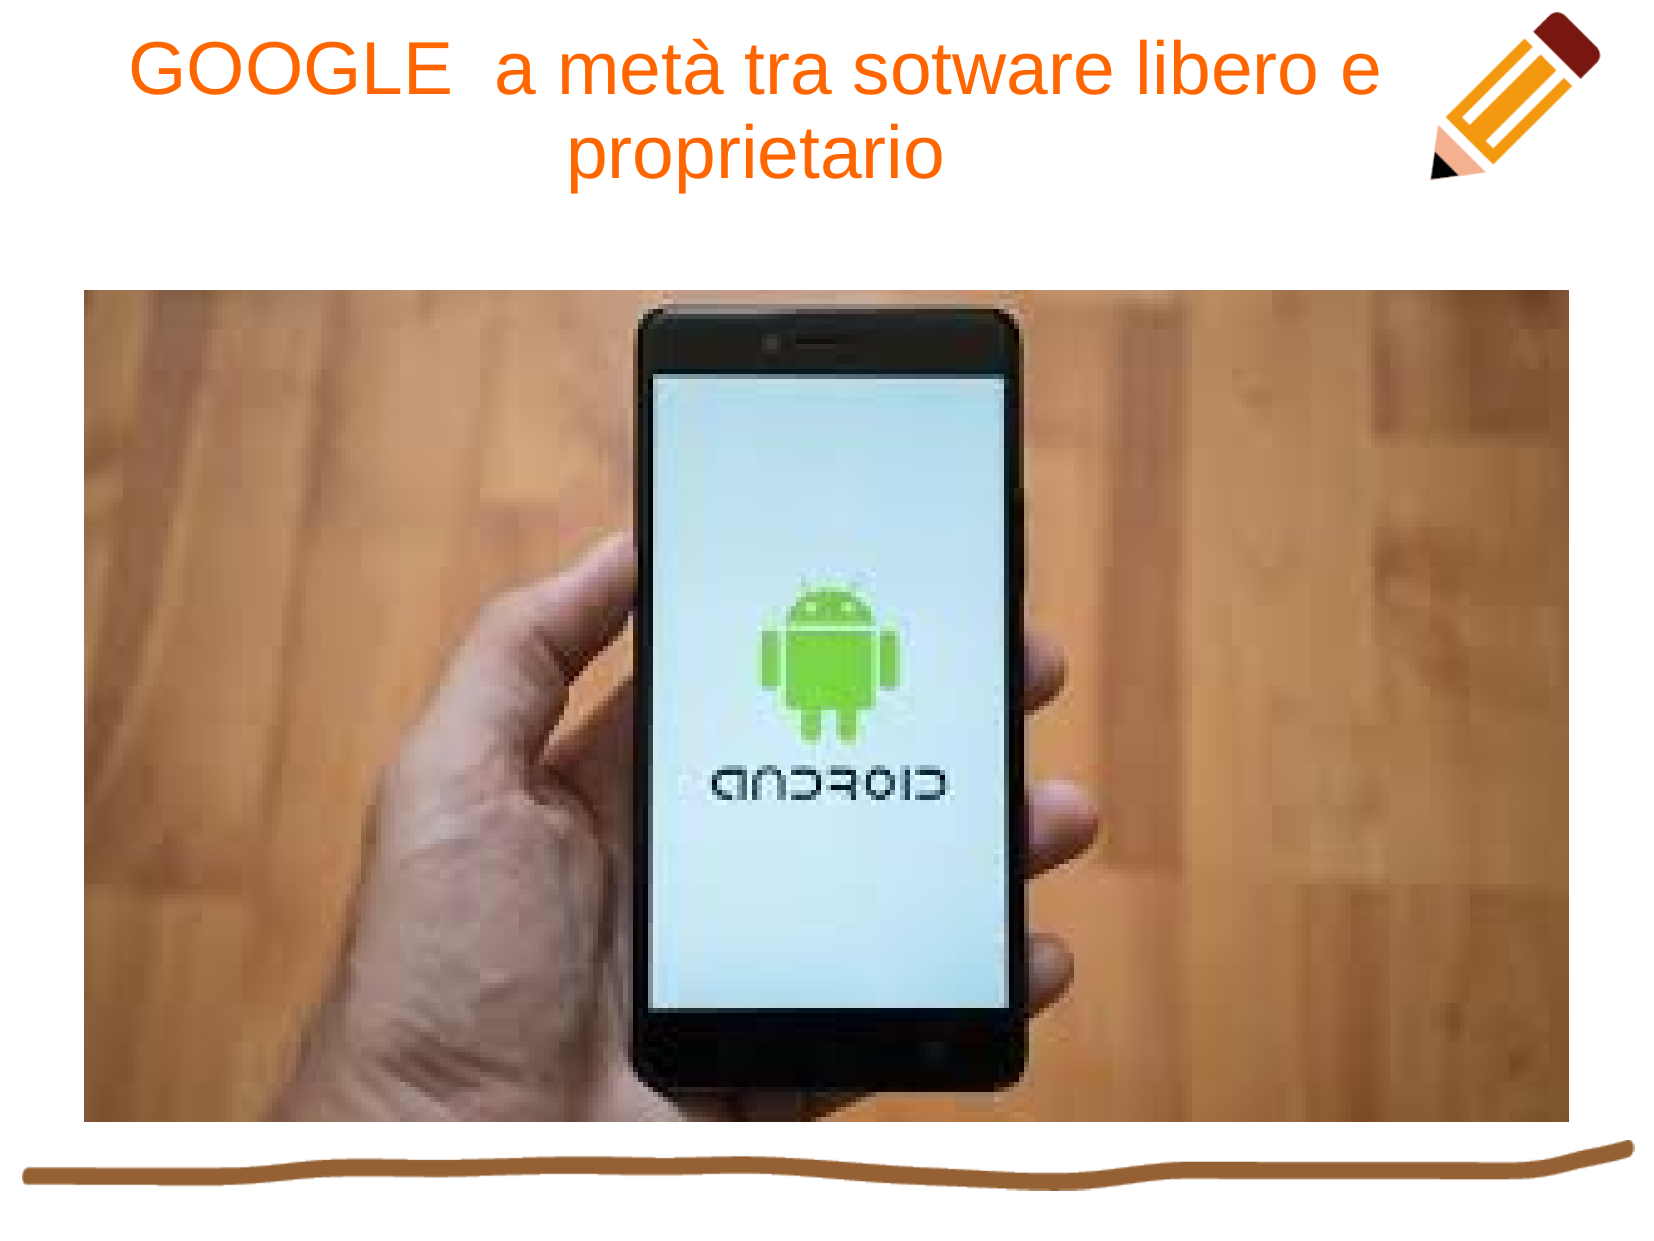

# GOOGLE a metà tra sotware libero e proprietario